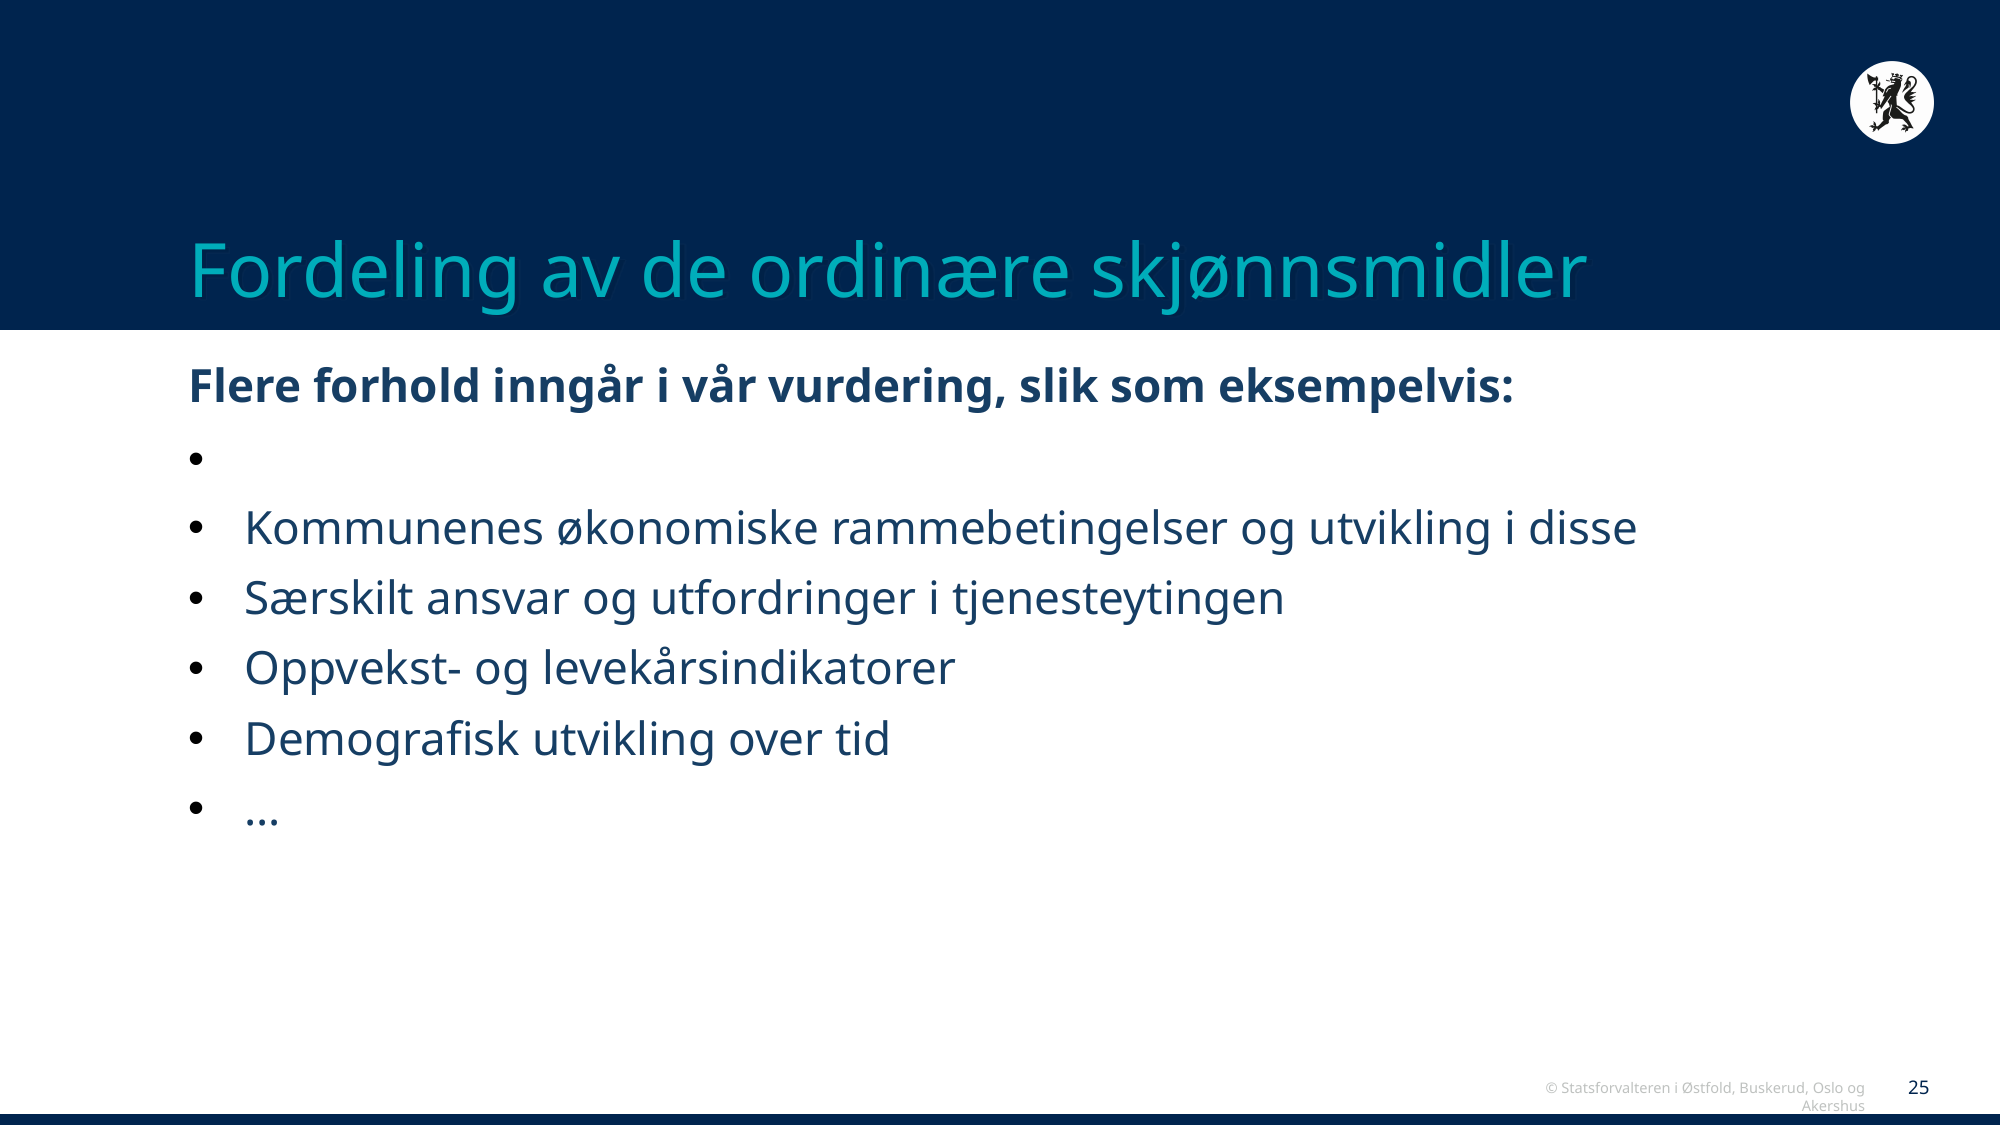

# Fordeling av de ordinære skjønnsmidler
Flere forhold inngår i vår vurdering, slik som eksempelvis:
Kommunenes økonomiske rammebetingelser og utvikling i disse
Særskilt ansvar og utfordringer i tjenesteytingen
Oppvekst- og levekårsindikatorer
Demografisk utvikling over tid
…